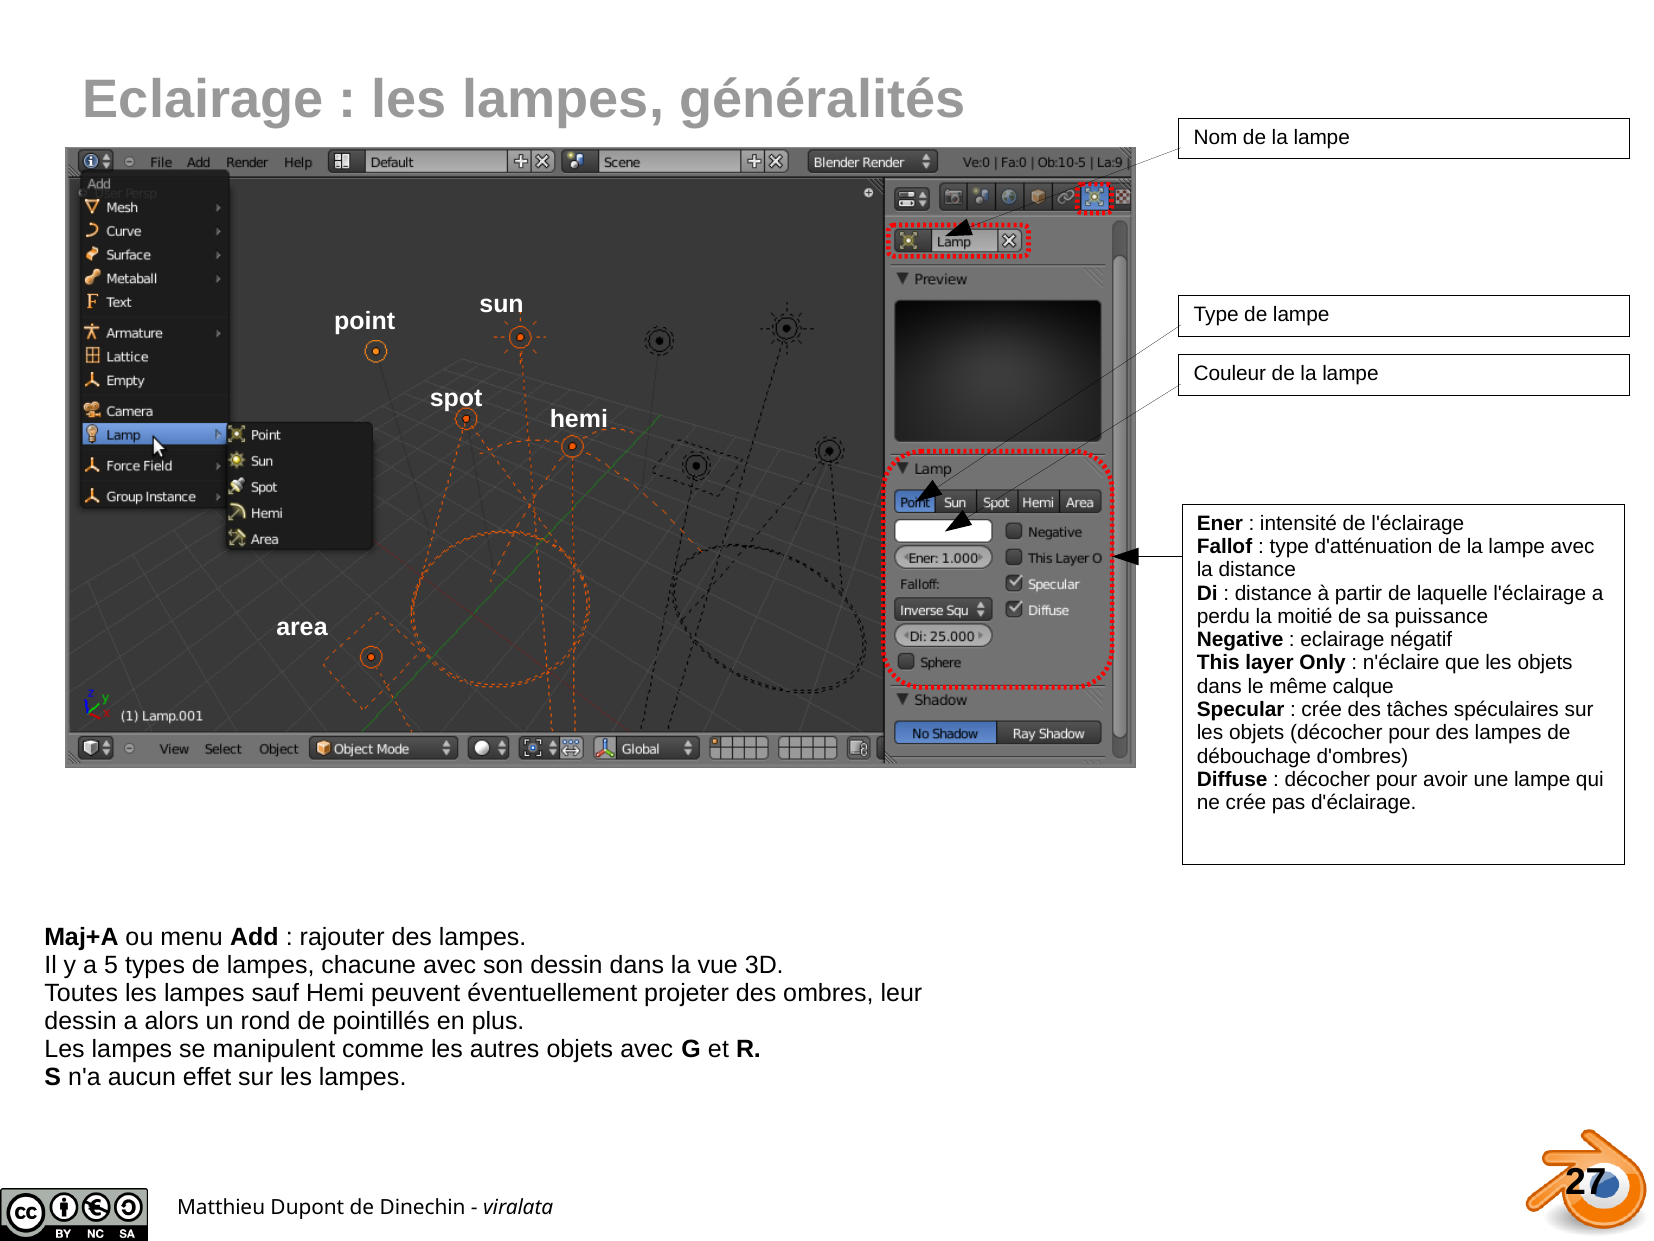

# Eclairage : les lampes, généralités
Nom de la lampe
sun
Type de lampe
point
Couleur de la lampe
spot
hemi
Ener : intensité de l'éclairage
Fallof : type d'atténuation de la lampe avec la distance
Di : distance à partir de laquelle l'éclairage a perdu la moitié de sa puissance
Negative : eclairage négatif
This layer Only : n'éclaire que les objets dans le même calque
Specular : crée des tâches spéculaires sur les objets (décocher pour des lampes de débouchage d'ombres)
Diffuse : décocher pour avoir une lampe qui ne crée pas d'éclairage.
area
Maj+A ou menu Add : rajouter des lampes.
Il y a 5 types de lampes, chacune avec son dessin dans la vue 3D.
Toutes les lampes sauf Hemi peuvent éventuellement projeter des ombres, leur dessin a alors un rond de pointillés en plus.
Les lampes se manipulent comme les autres objets avec G et R.
S n'a aucun effet sur les lampes.
27
Cours Blender Mars 2010